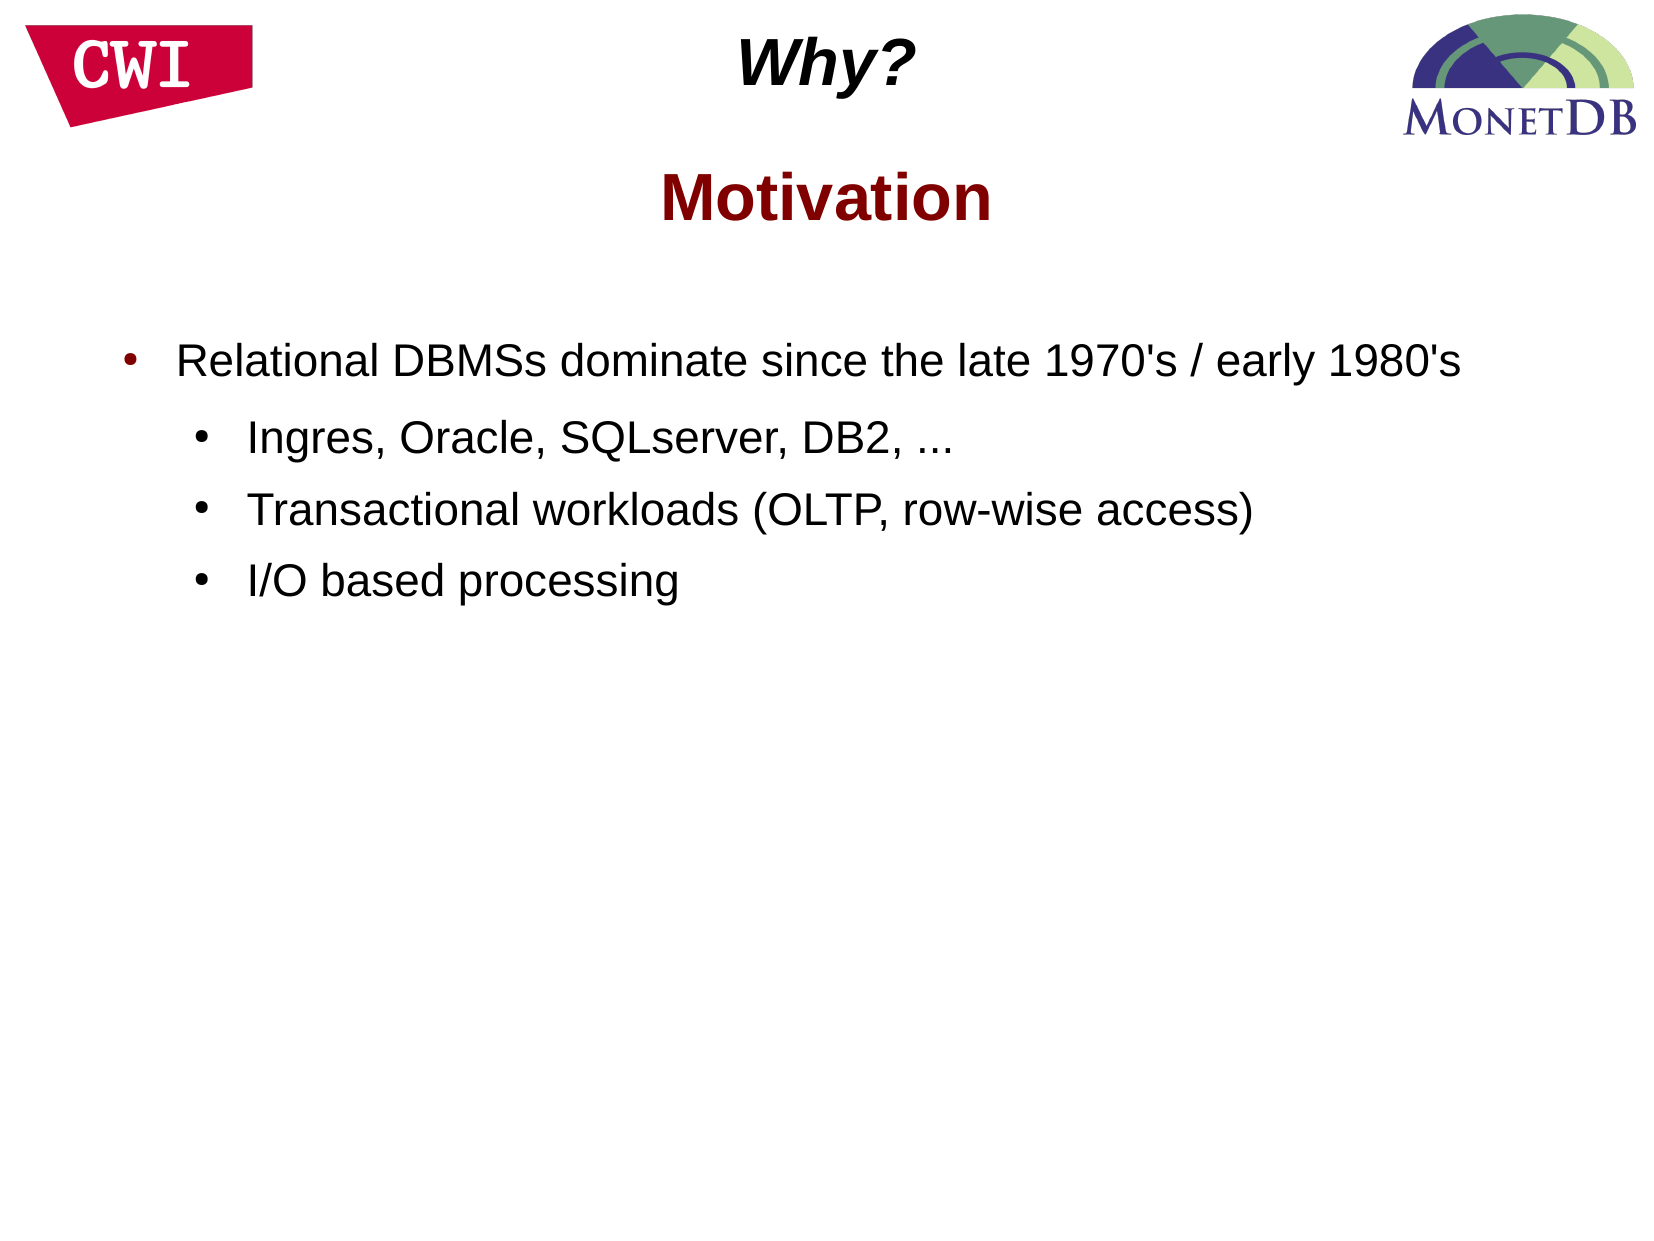

Why?
# Motivation
Relational DBMSs dominate since the late 1970's / early 1980's
Ingres, Oracle, SQLserver, DB2, ...
Transactional workloads (OLTP, row-wise access)
I/O based processing